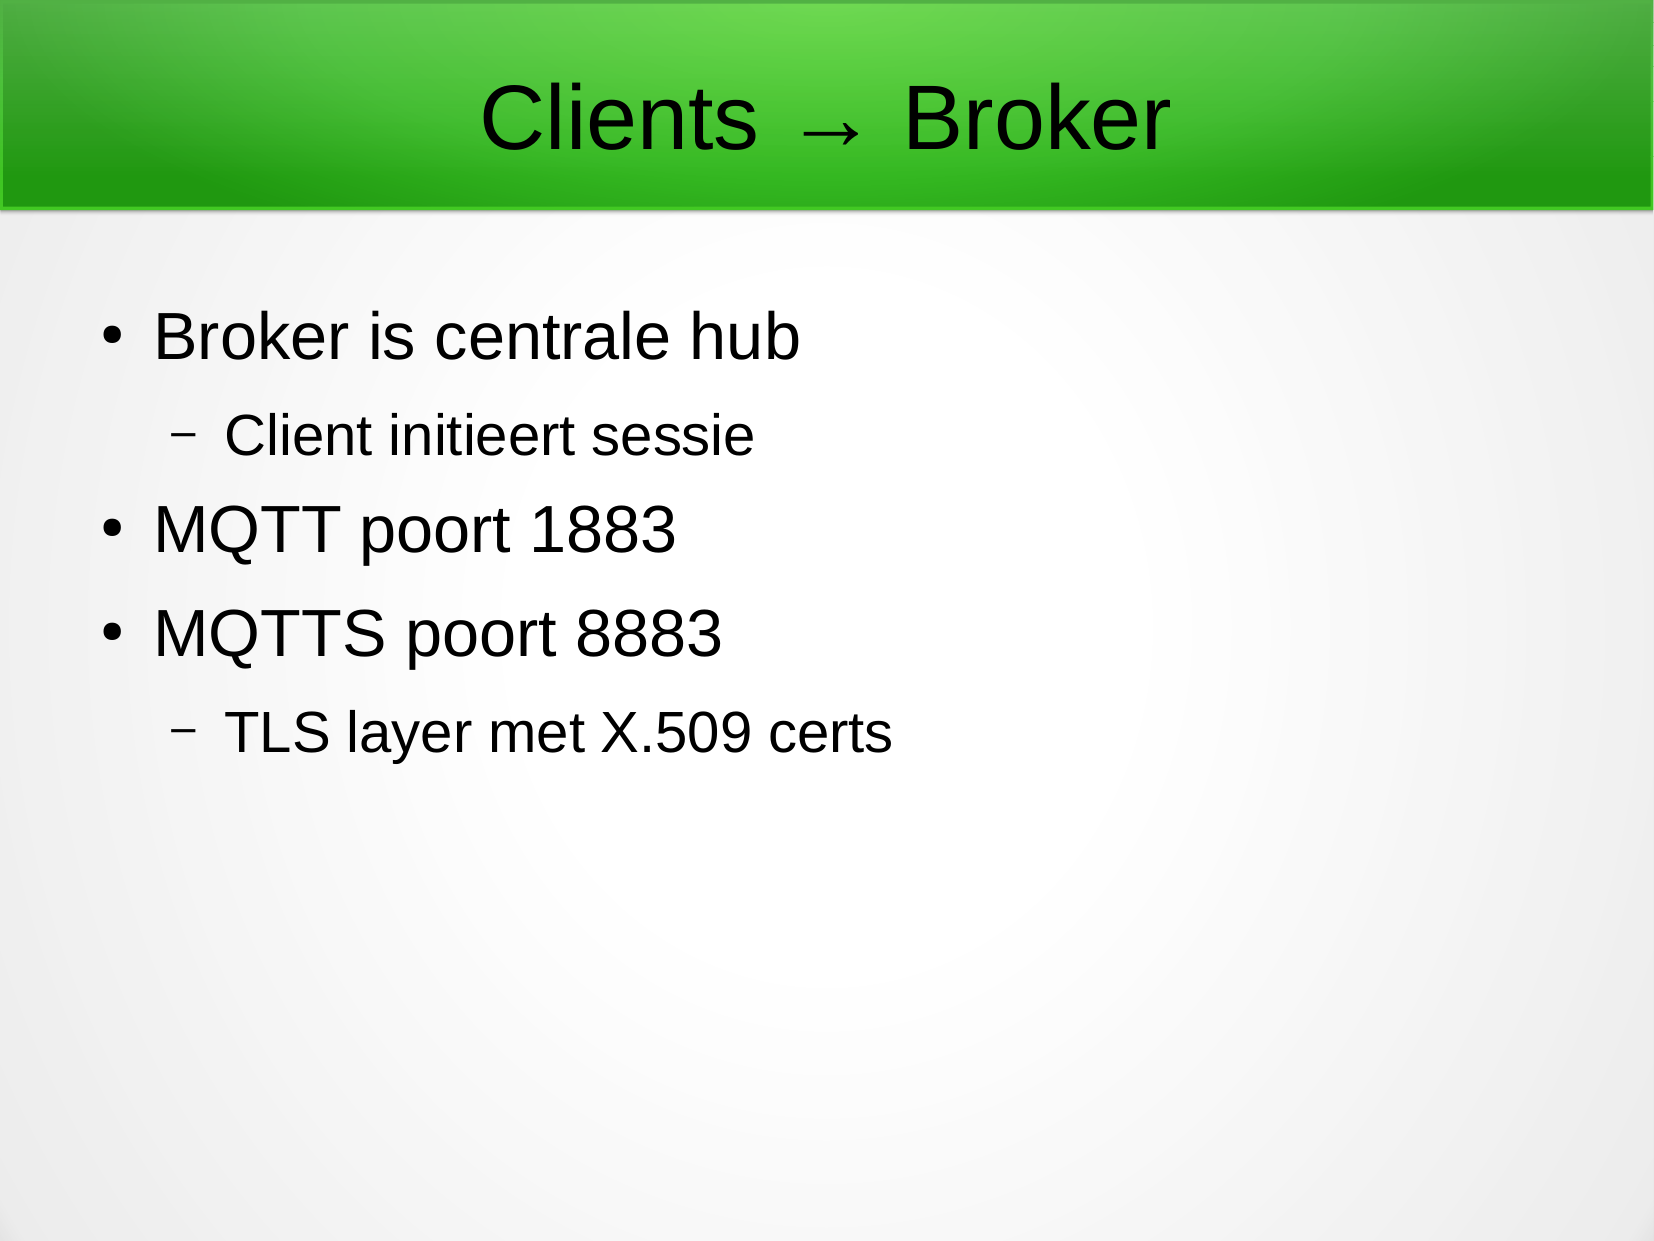

# Clients → Broker
Broker is centrale hub
Client initieert sessie
MQTT poort 1883
MQTTS poort 8883
TLS layer met X.509 certs